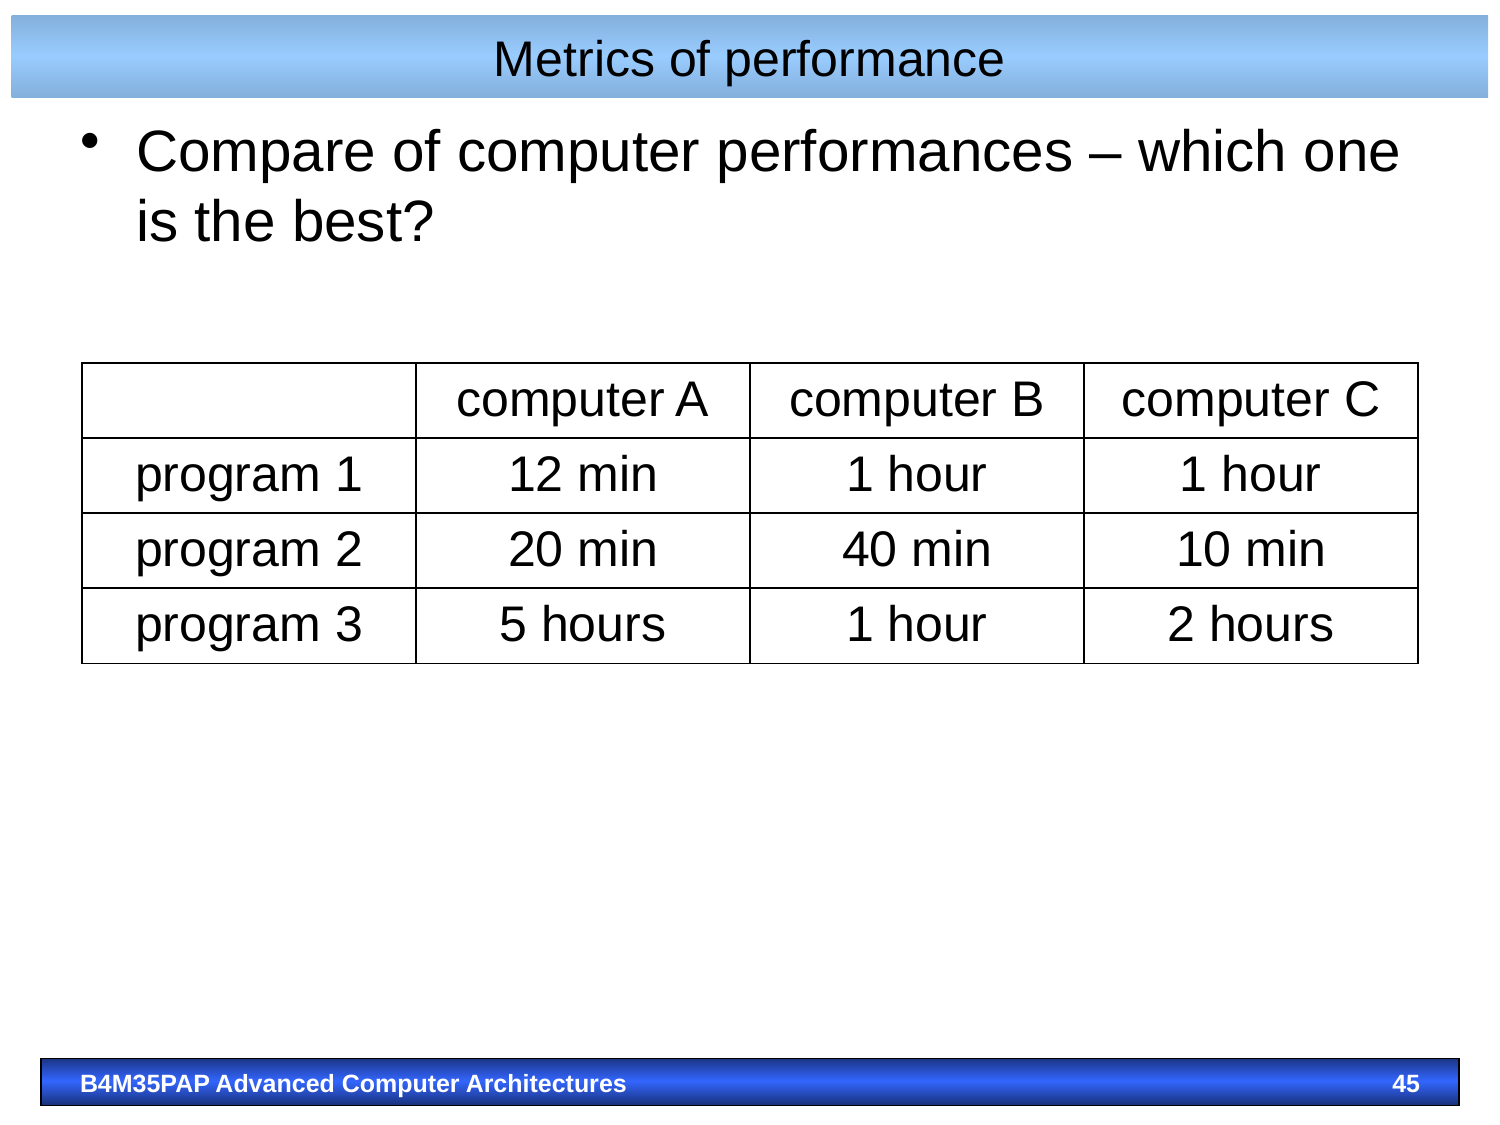

# Metrics of performance
Compare of computer performances – which one is the best?
| | computer A | computer B | computer C |
| --- | --- | --- | --- |
| program 1 | 12 min | 1 hour | 1 hour |
| program 2 | 20 min | 40 min | 10 min |
| program 3 | 5 hours | 1 hour | 2 hours |